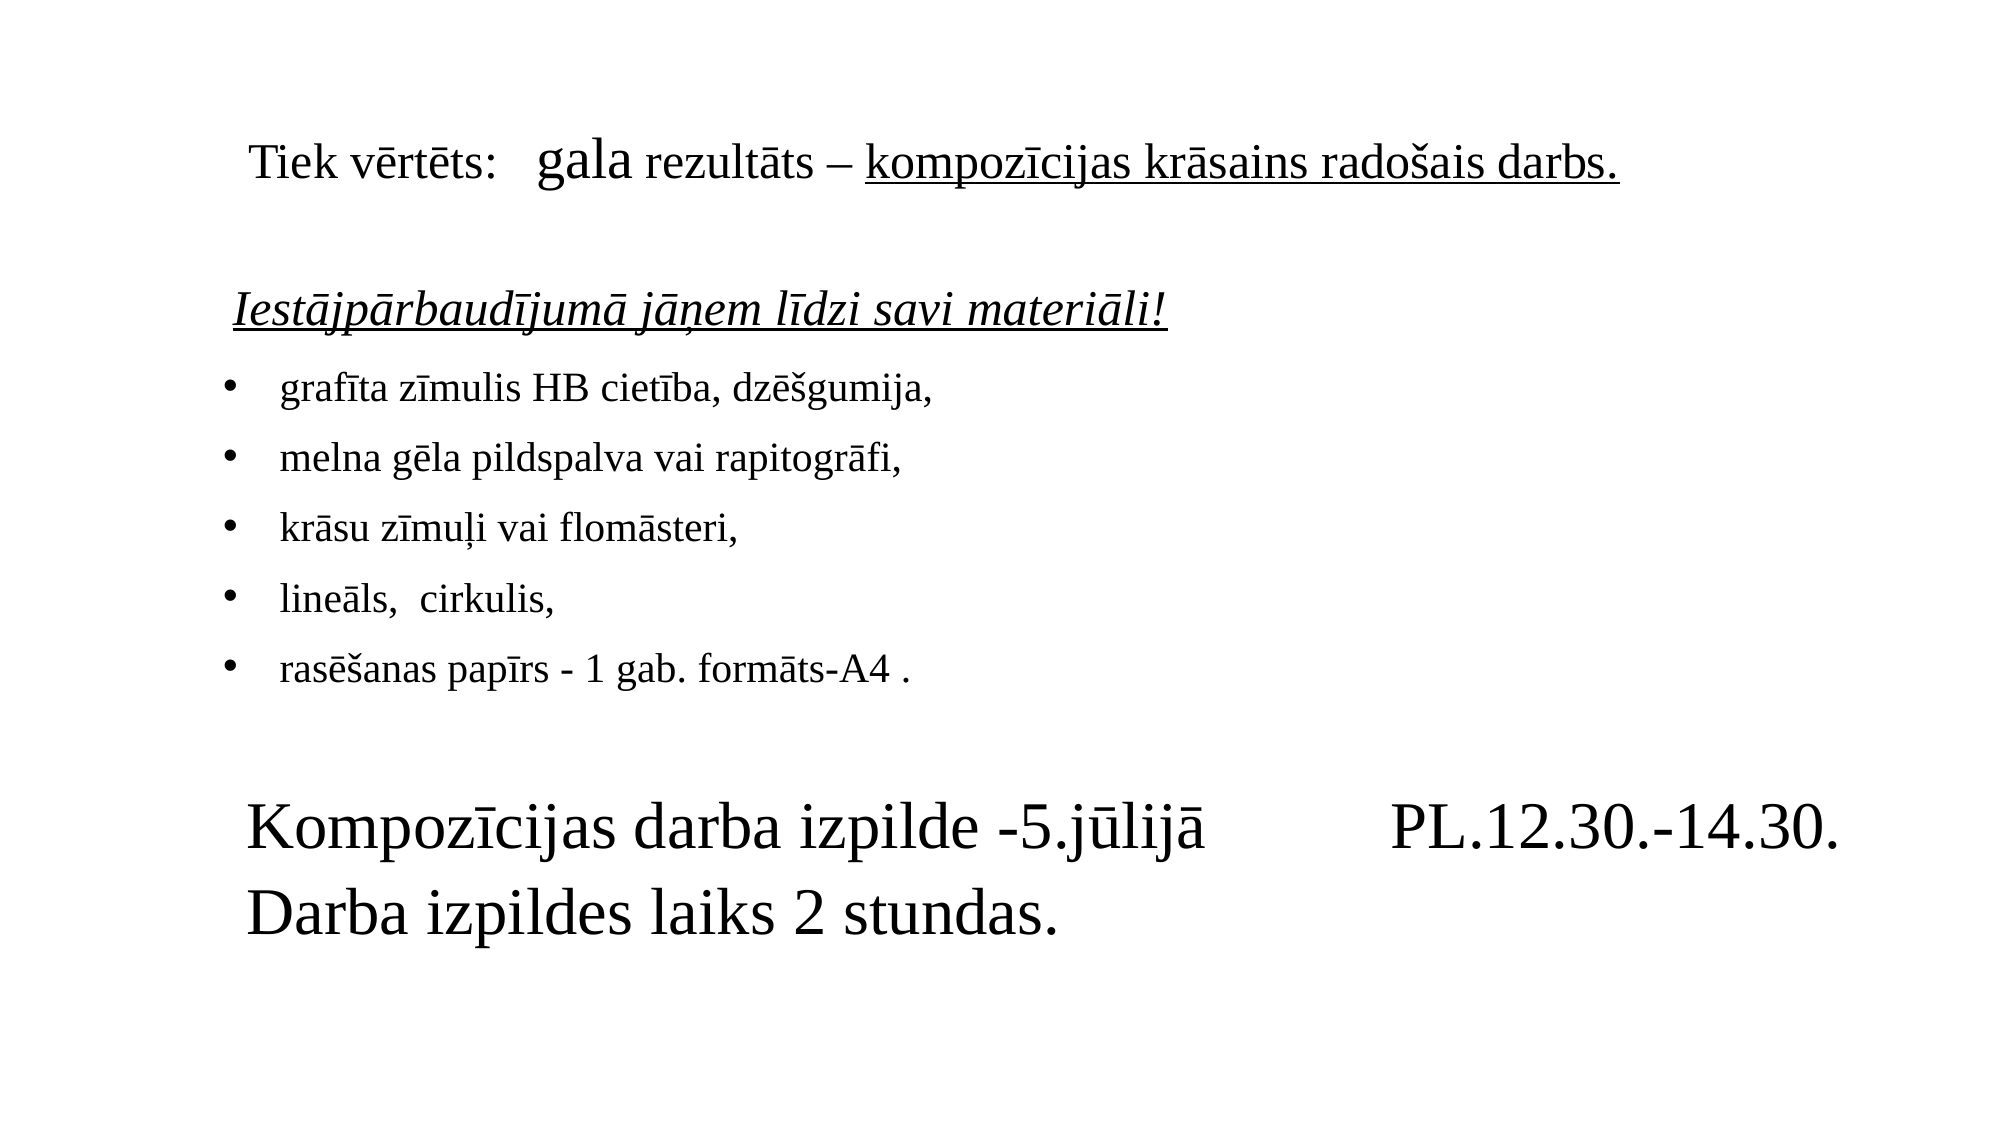

Tiek vērtēts: gala rezultāts – kompozīcijas krāsains radošais darbs.
 Iestājpārbaudījumā jāņem līdzi savi materiāli!
grafīta zīmulis HB cietība, dzēšgumija,
melna gēla pildspalva vai rapitogrāfi,
krāsu zīmuļi vai flomāsteri,
lineāls, cirkulis,
rasēšanas papīrs - 1 gab. formāts-A4 .
Kompozīcijas darba izpilde -5.jūlijā PL.12.30.-14.30.
Darba izpildes laiks 2 stundas.